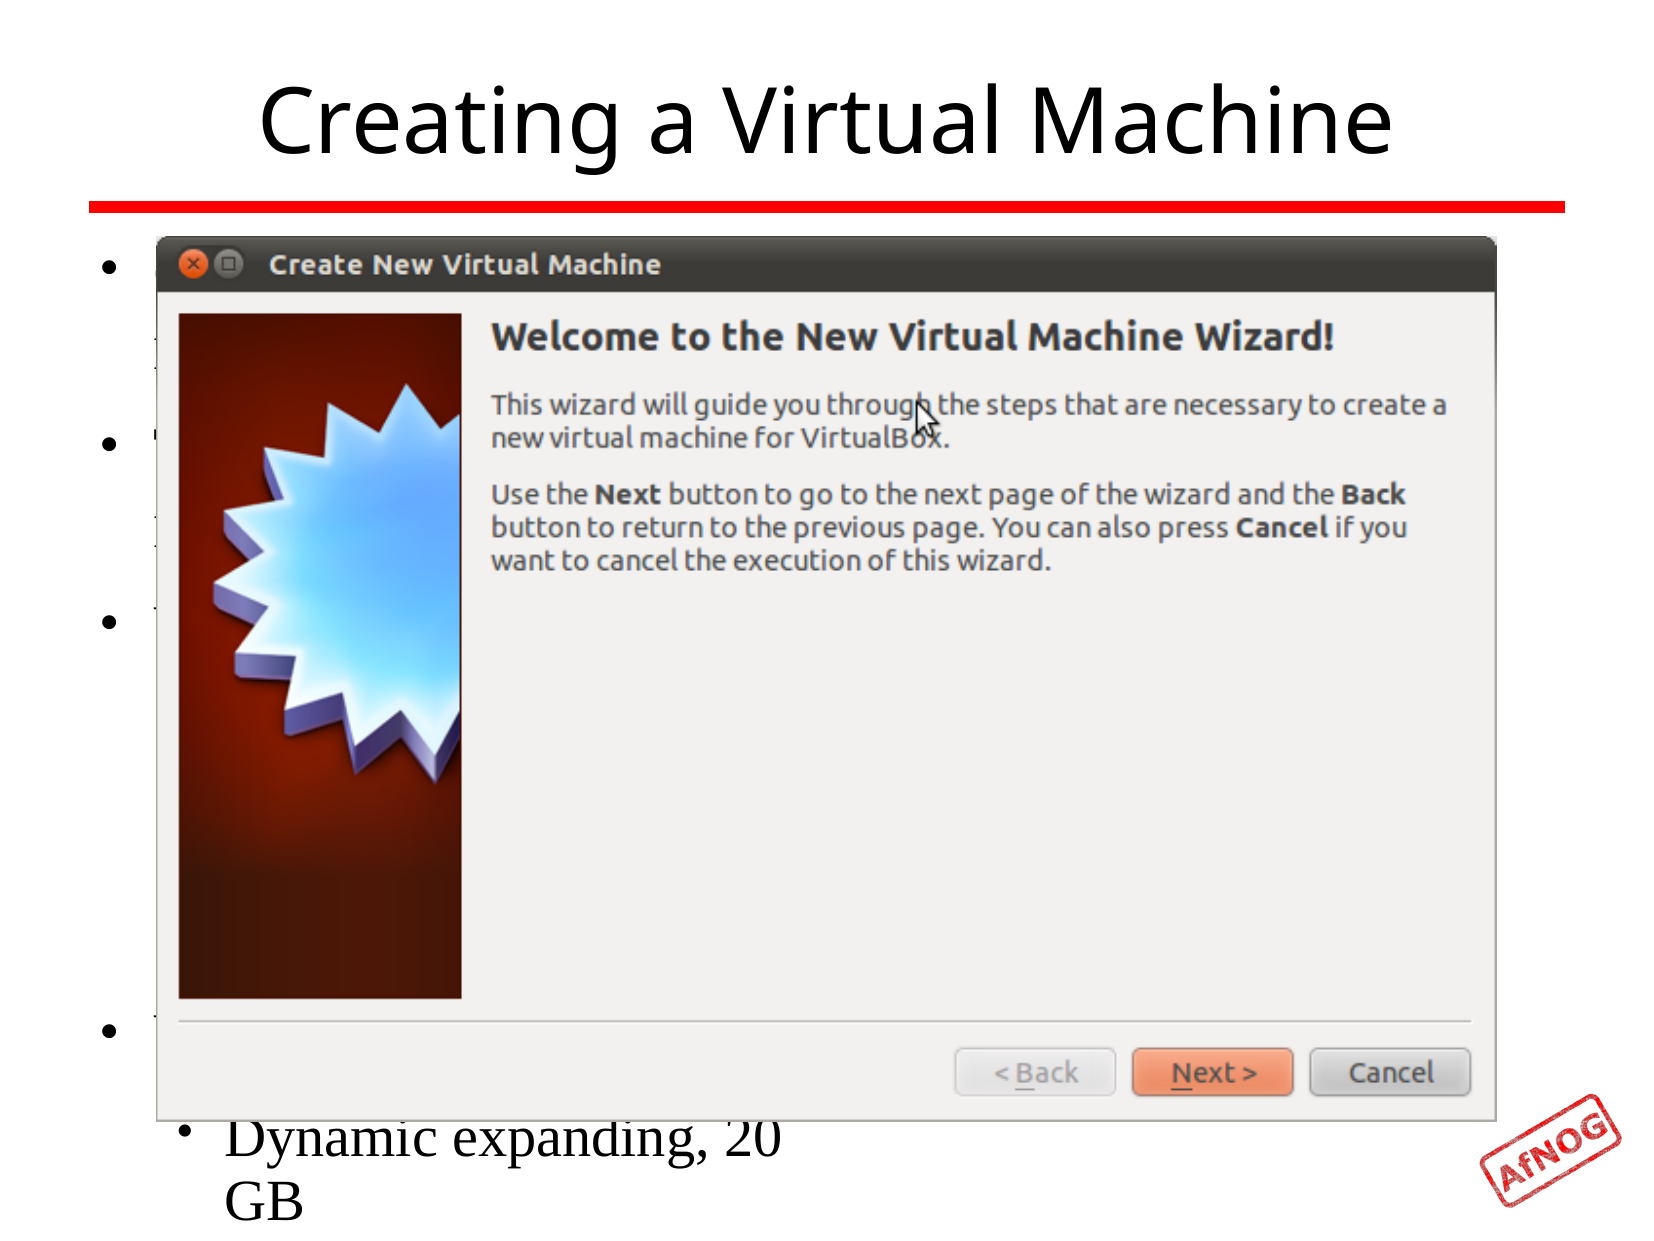

# Creating a Virtual Machine
Create a New virtual machine
Type FreeBSD as the name
Virtual RAM:
Use less than half your machine's total RAM
512MB is an acceptable minimum
Virtual hard disk:
Dynamic expanding, 20 GB